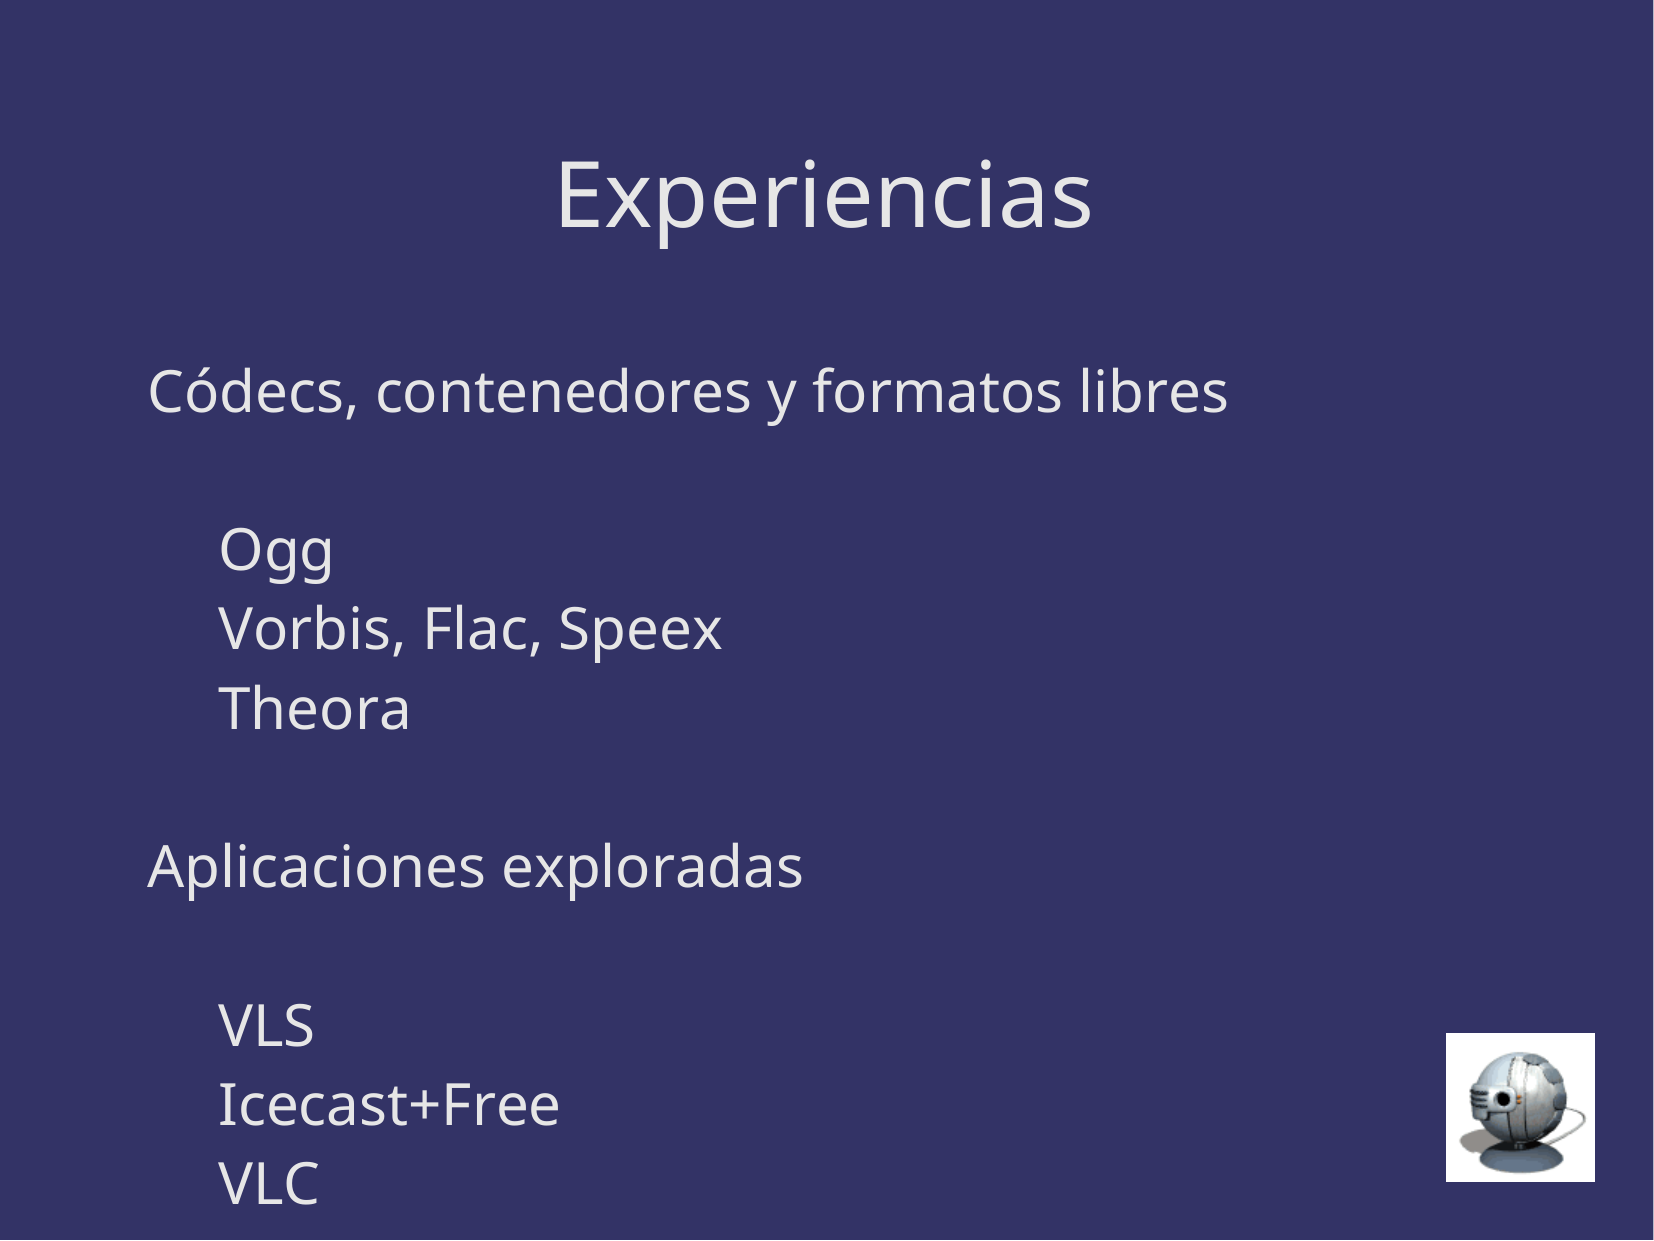

# Experiencias
Códecs, contenedores y formatos libres
Ogg
Vorbis, Flac, Speex
Theora
Aplicaciones exploradas
VLS
Icecast+Free
VLC